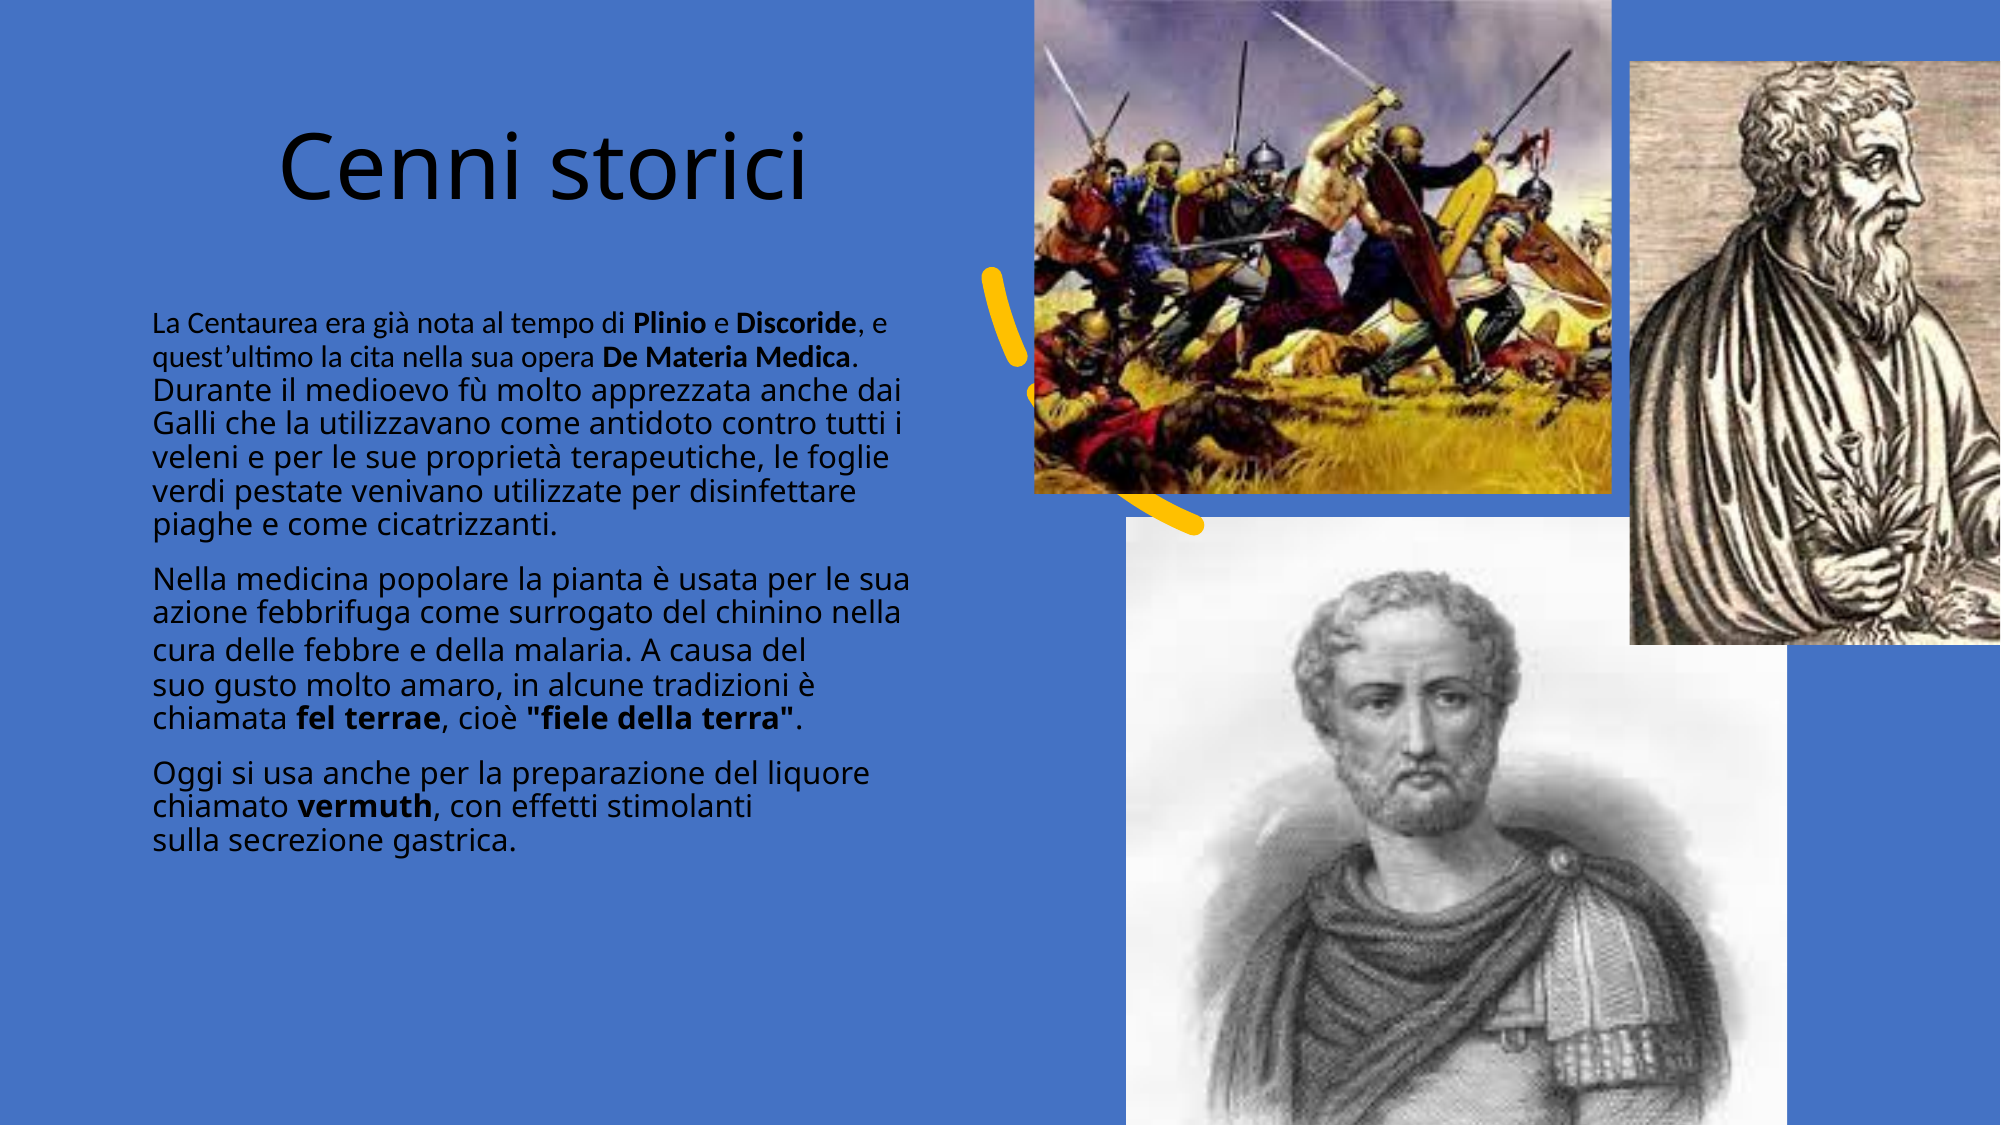

# Cenni storici
La Centaurea era già nota al tempo di Plinio e Discoride, e quest’ultimo la cita nella sua opera De Materia Medica. Durante il medioevo fù molto apprezzata anche dai Galli che la utilizzavano come antidoto contro tutti i veleni e per le sue proprietà terapeutiche, le foglie verdi pestate venivano utilizzate per disinfettare piaghe e come cicatrizzanti.
Nella medicina popolare la pianta è usata per le sua azione febbrifuga come surrogato del chinino nella cura delle febbre e della malaria. A causa del suo gusto molto amaro, in alcune tradizioni è chiamata fel terrae, cioè "fiele della terra".
Oggi si usa anche per la preparazione del liquore chiamato vermuth, con effetti stimolanti sulla secrezione gastrica.